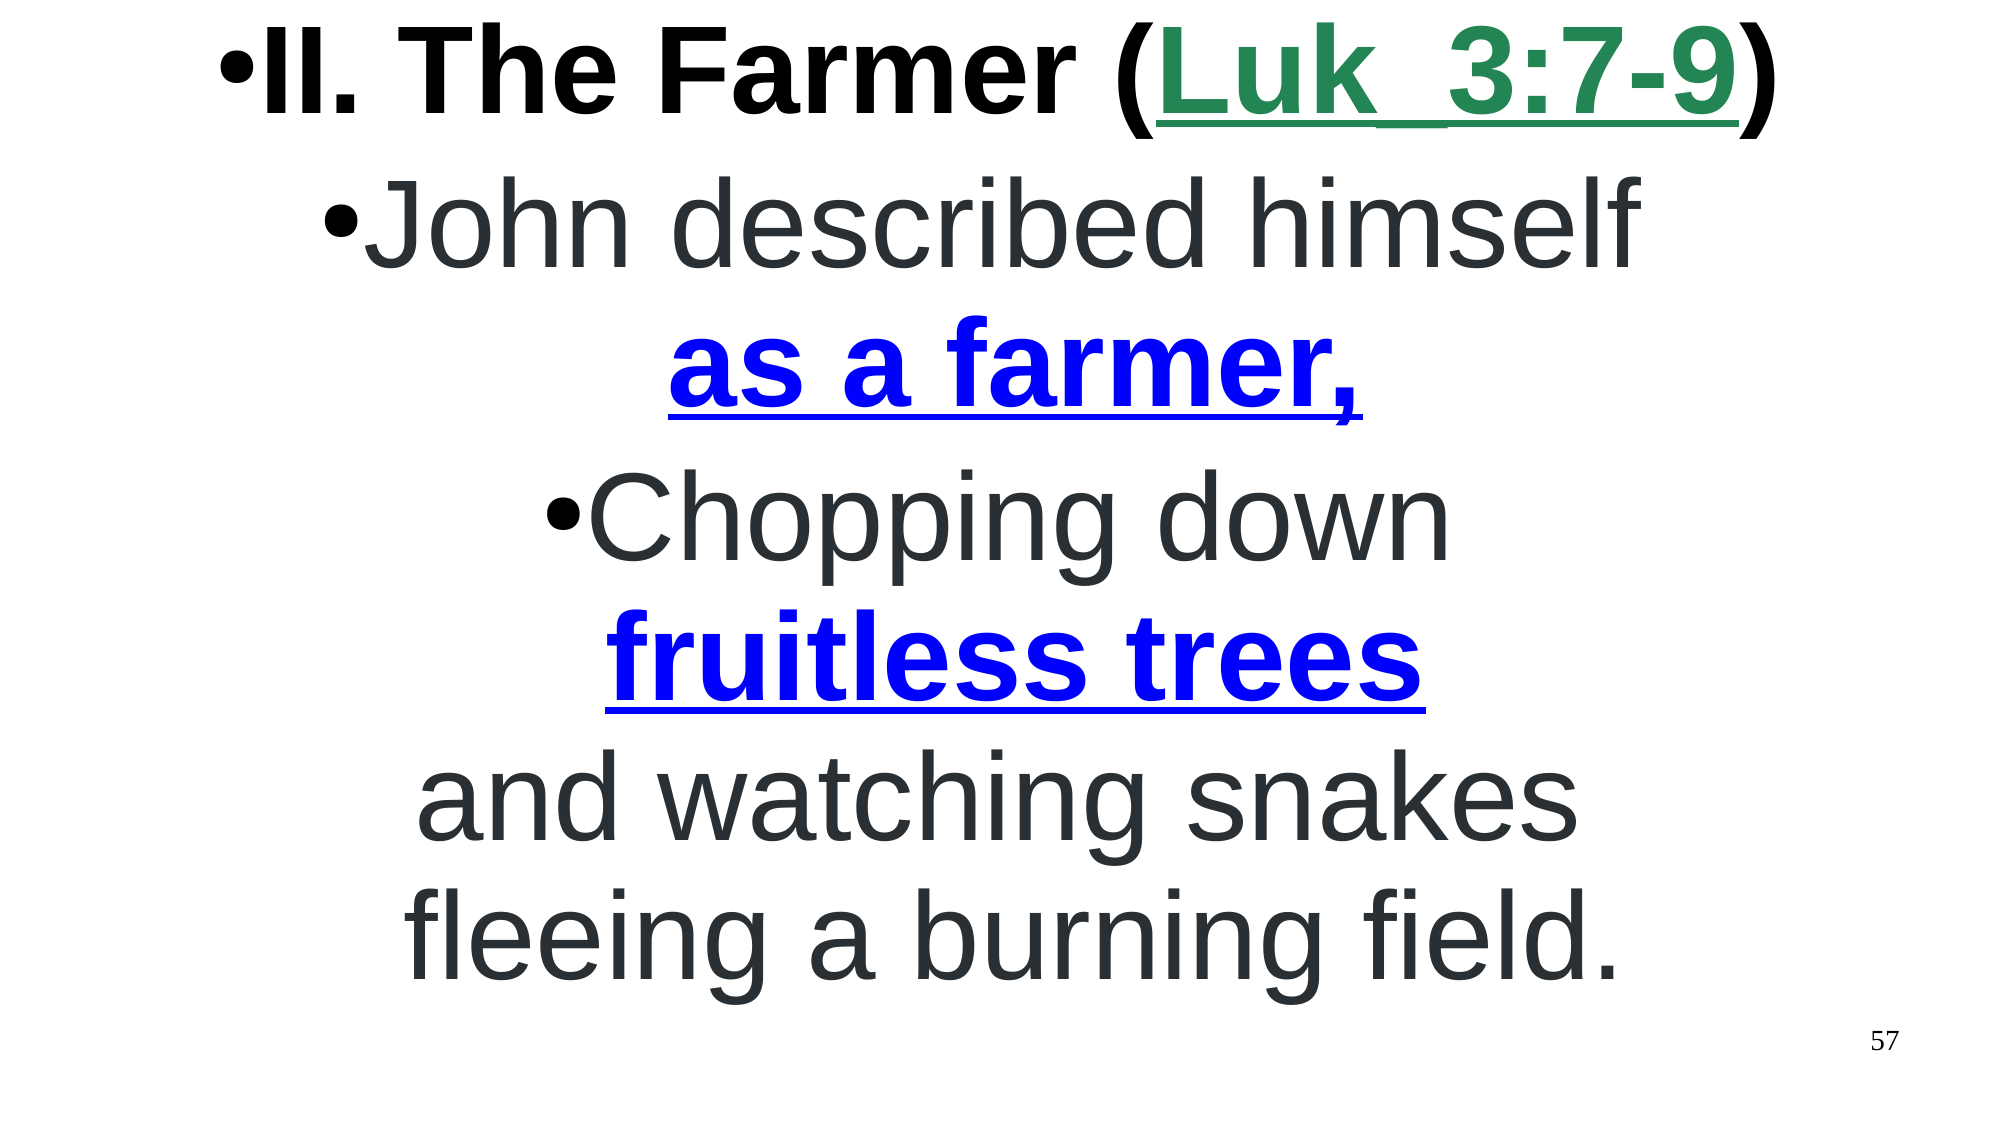

# II. The Farmer (Luk_3:7-9)
John described himself
as a farmer,
Chopping down
 fruitless trees
and watching snakes
fleeing a burning field.
57